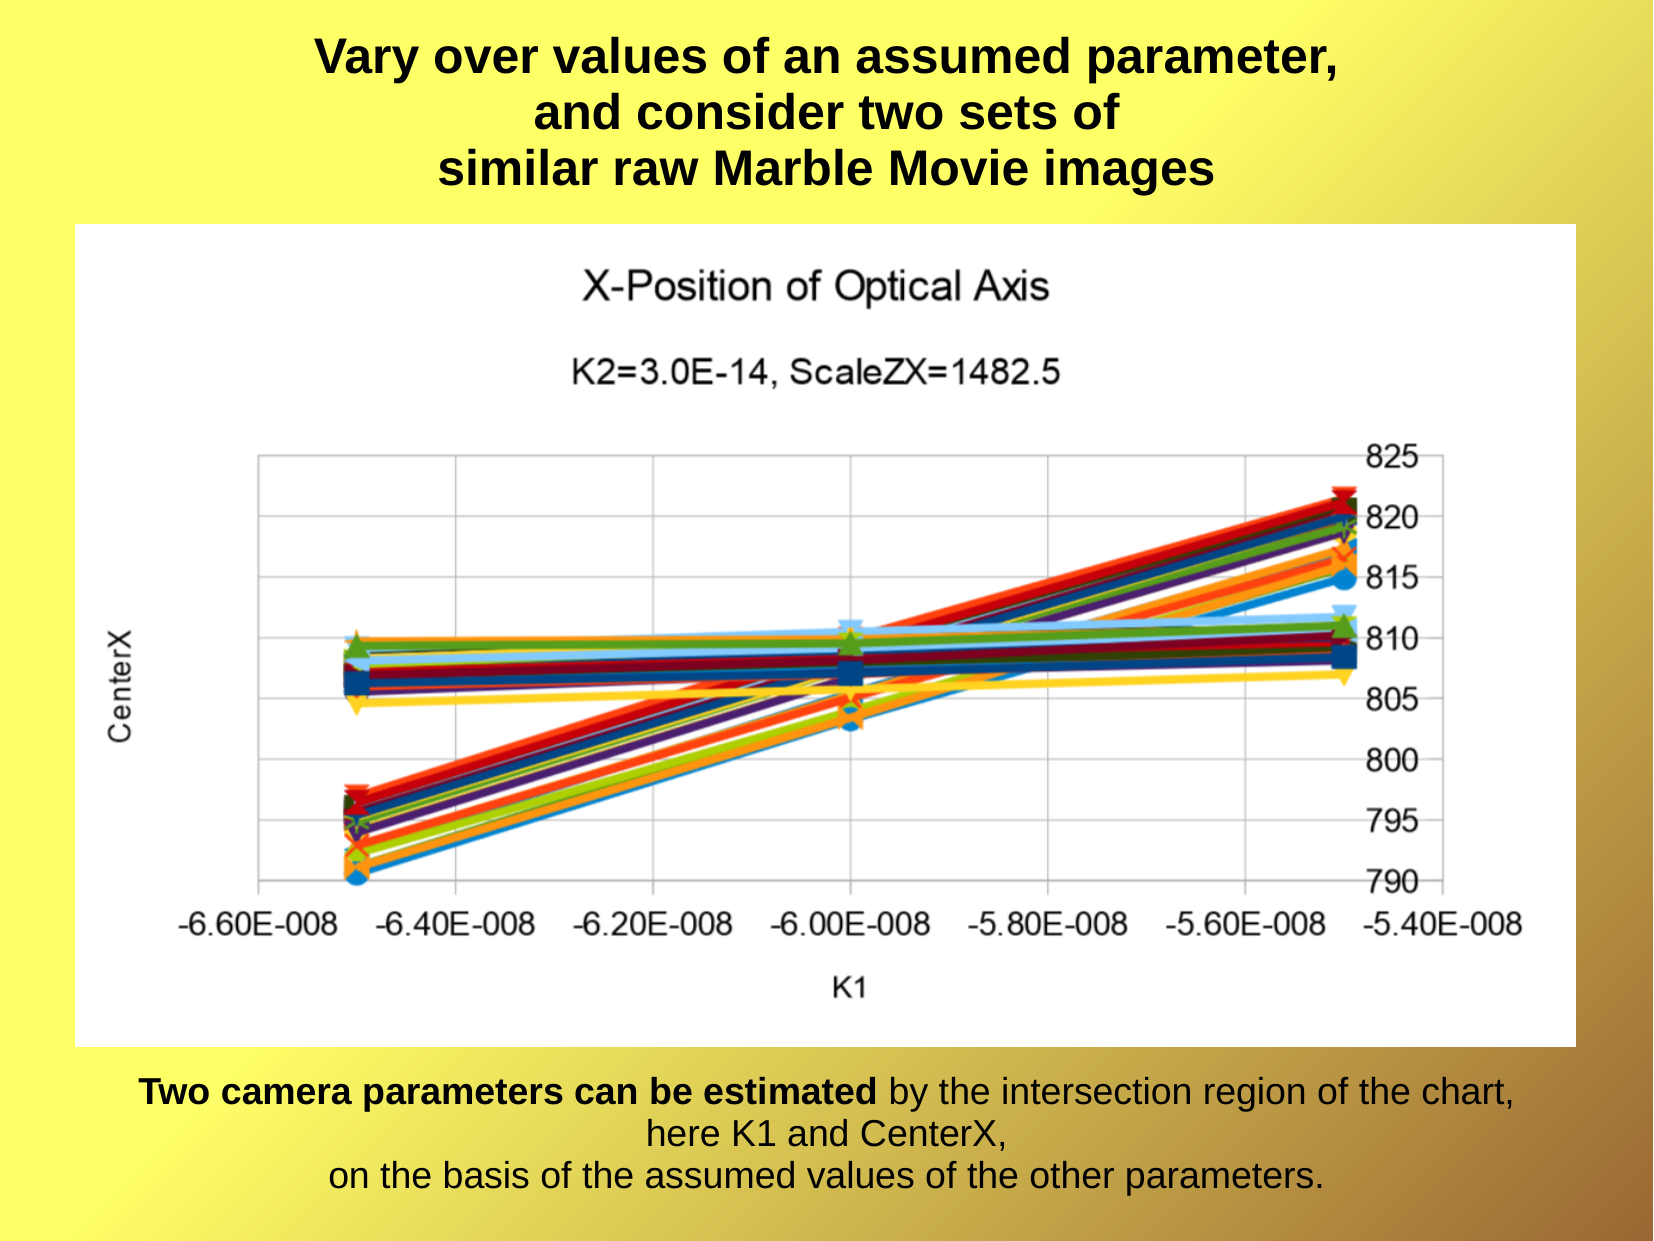

Vary over values of an assumed parameter,
and consider two sets of
similar raw Marble Movie images
Two camera parameters can be estimated by the intersection region of the chart,
here K1 and CenterX,
on the basis of the assumed values of the other parameters.